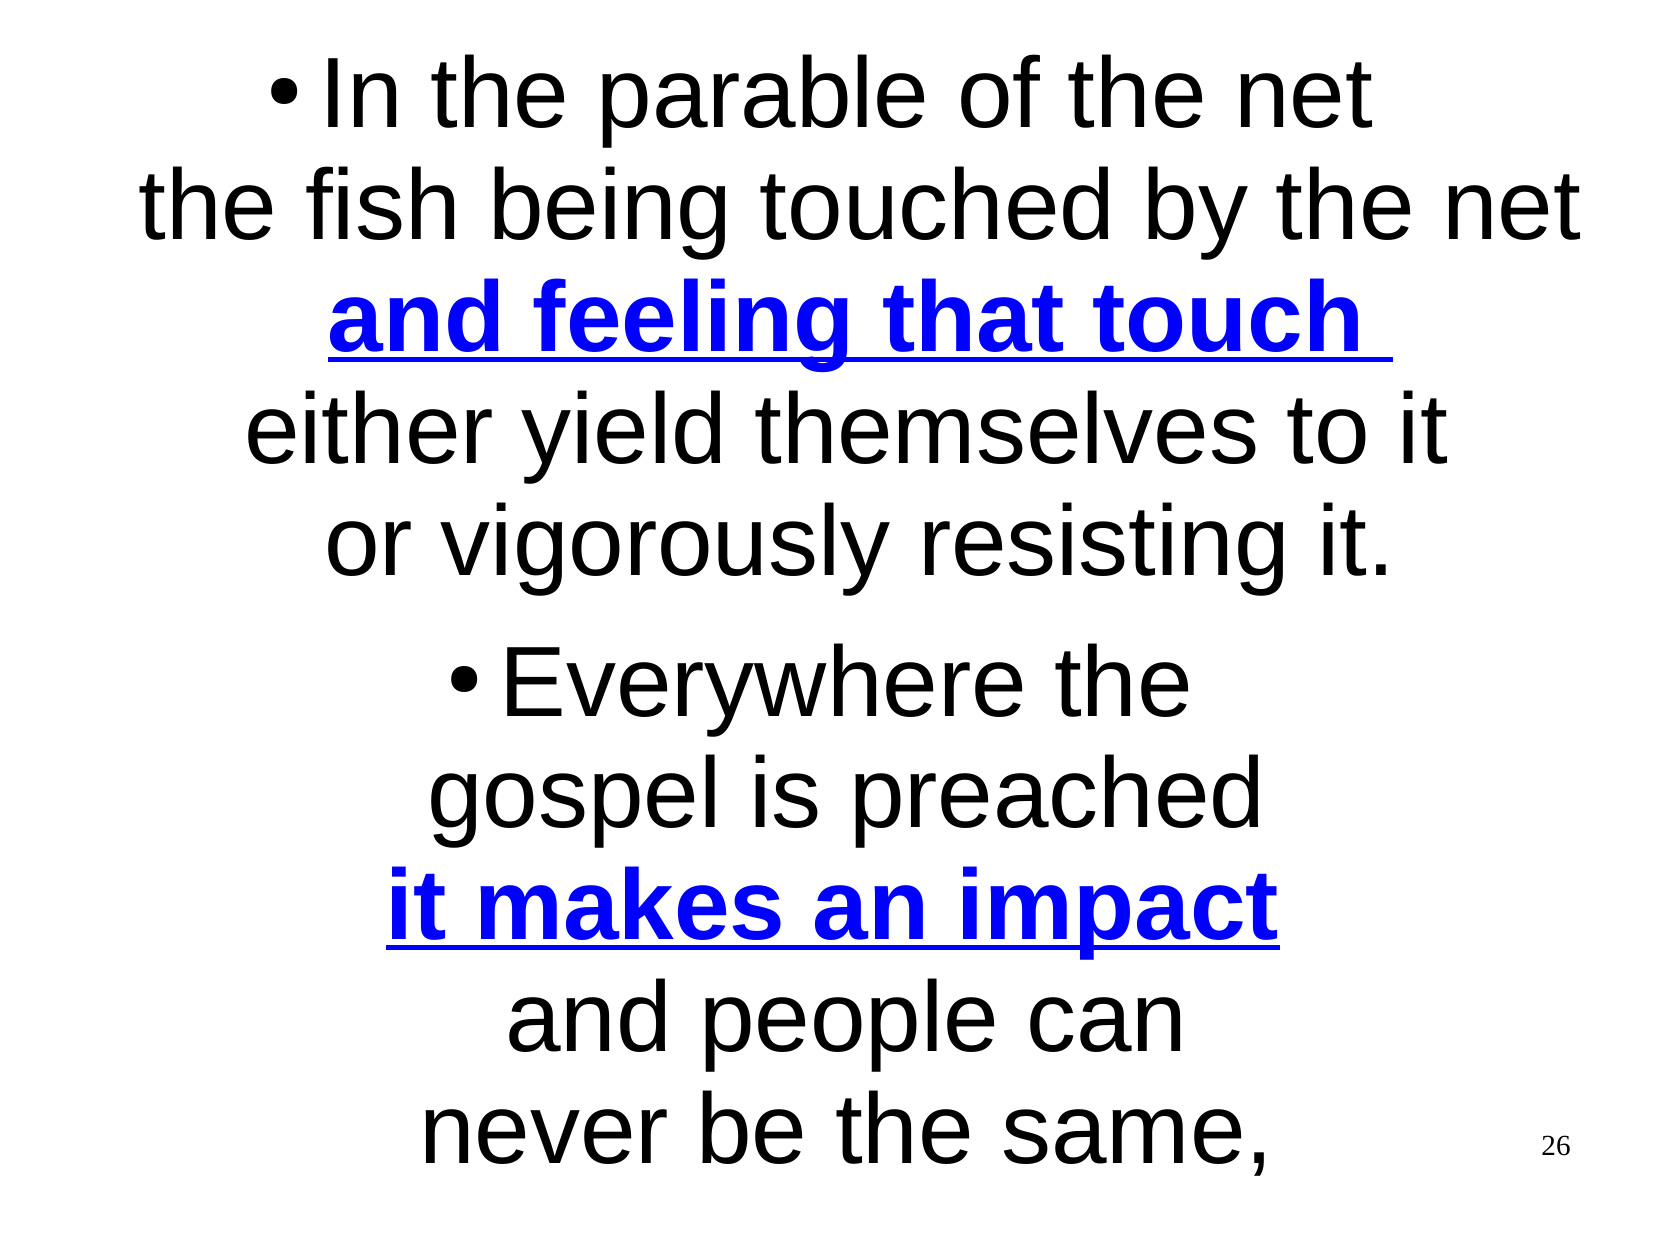

# In the parable of the net the fish being touched by the net and feeling that touch either yield themselves to it or vigorously resisting it.
Everywhere the
gospel is preached
it makes an impact
and people can
never be the same,
26